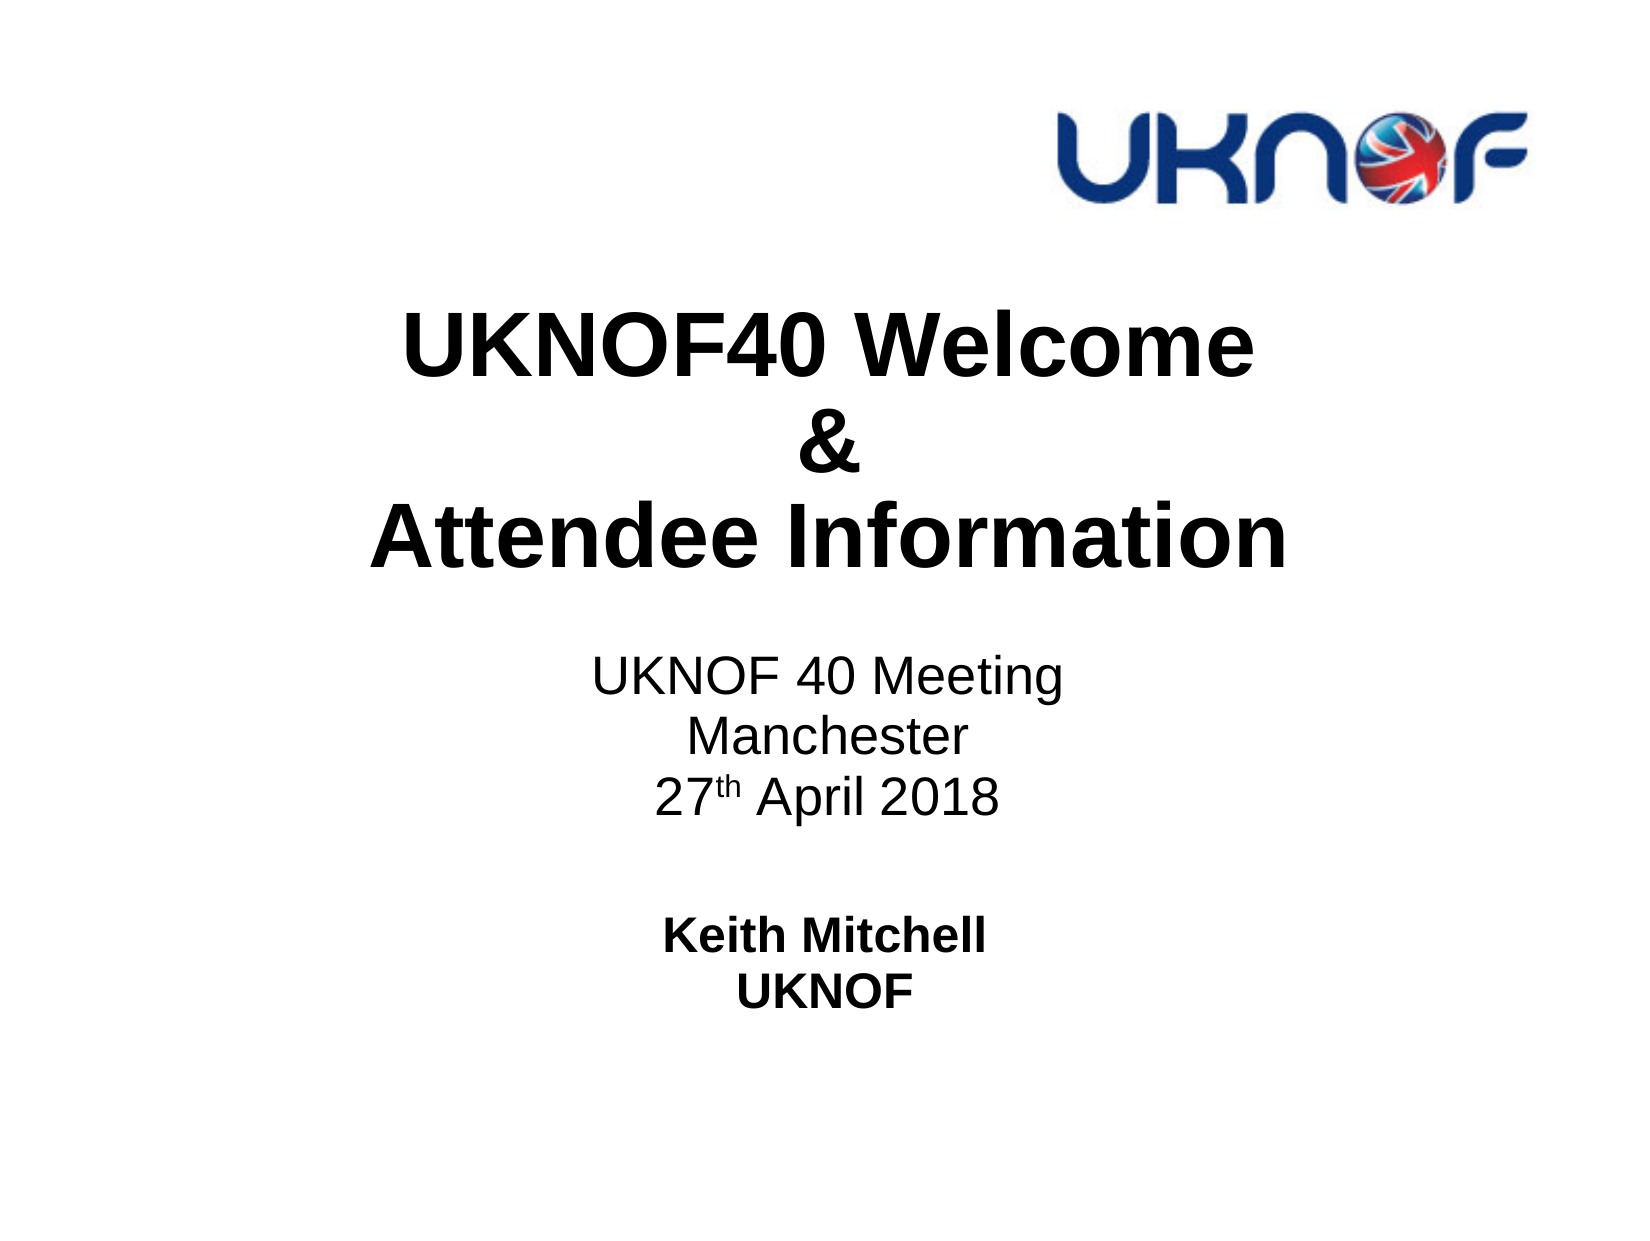

UKNOF40 Welcome
&
Attendee Information
UKNOF 40 Meeting
Manchester
27th April 2018
Keith Mitchell
UKNOF